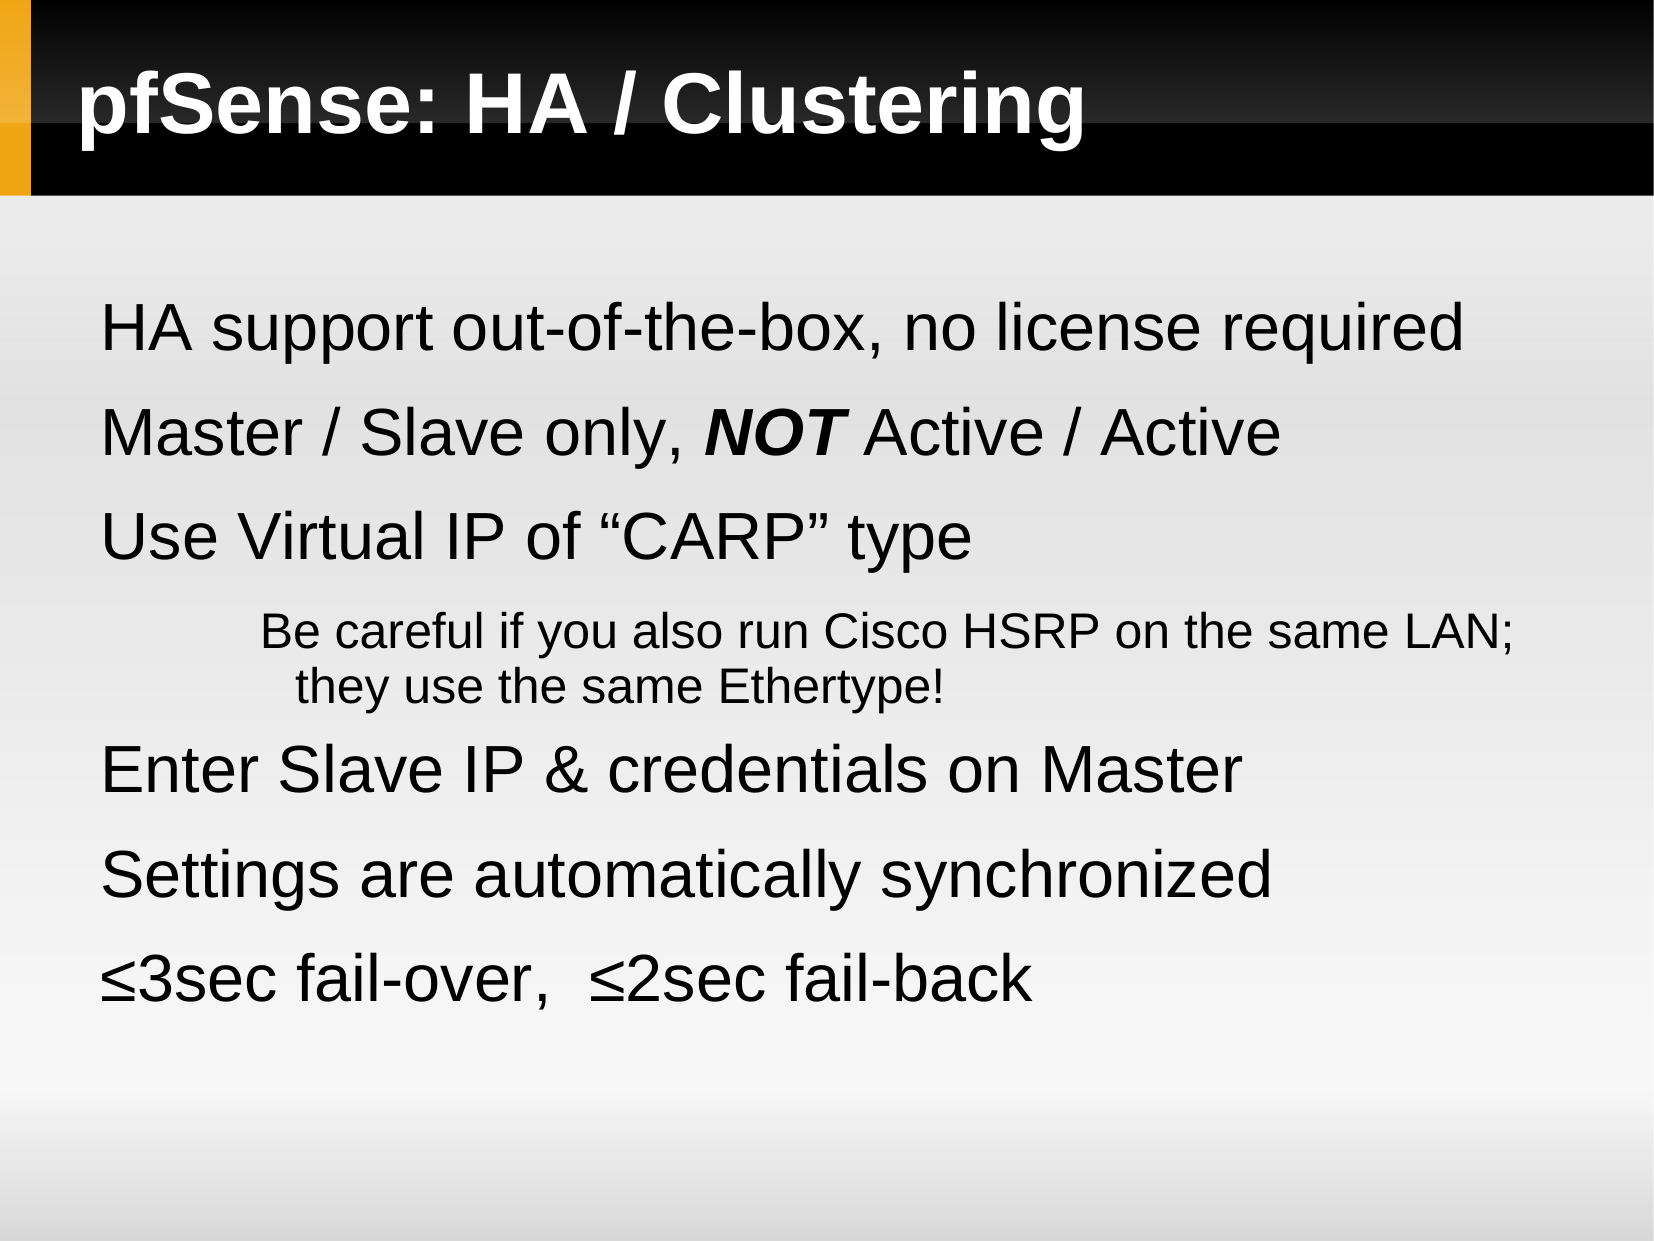

# pfSense: HA / Clustering
HA support out-of-the-box, no license required
Master / Slave only, NOT Active / Active
Use Virtual IP of “CARP” type
Be careful if you also run Cisco HSRP on the same LAN; they use the same Ethertype!
Enter Slave IP & credentials on Master
Settings are automatically synchronized
≤3sec fail-over, ≤2sec fail-back